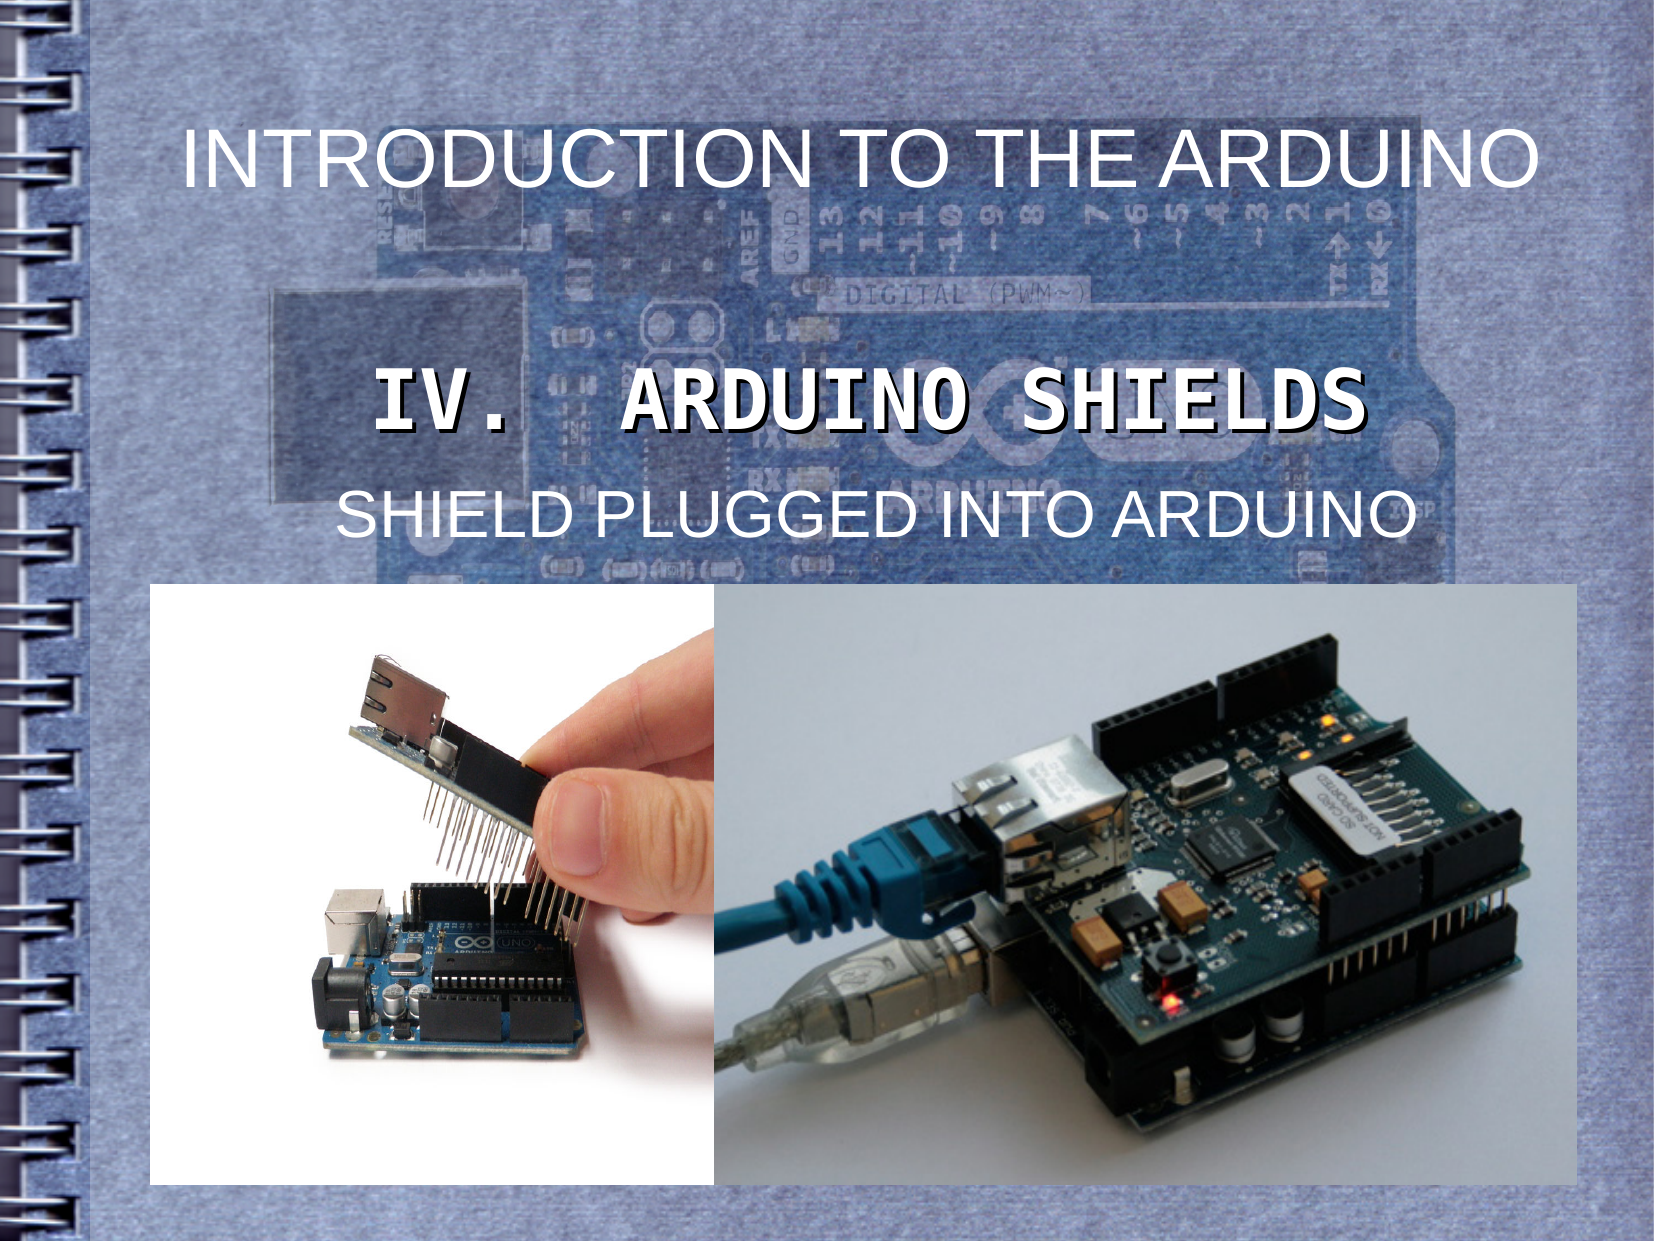

INTRODUCTION TO THE ARDUINO
IV. ARDUINO SHIELDS
SHIELD PLUGGED INTO ARDUINO